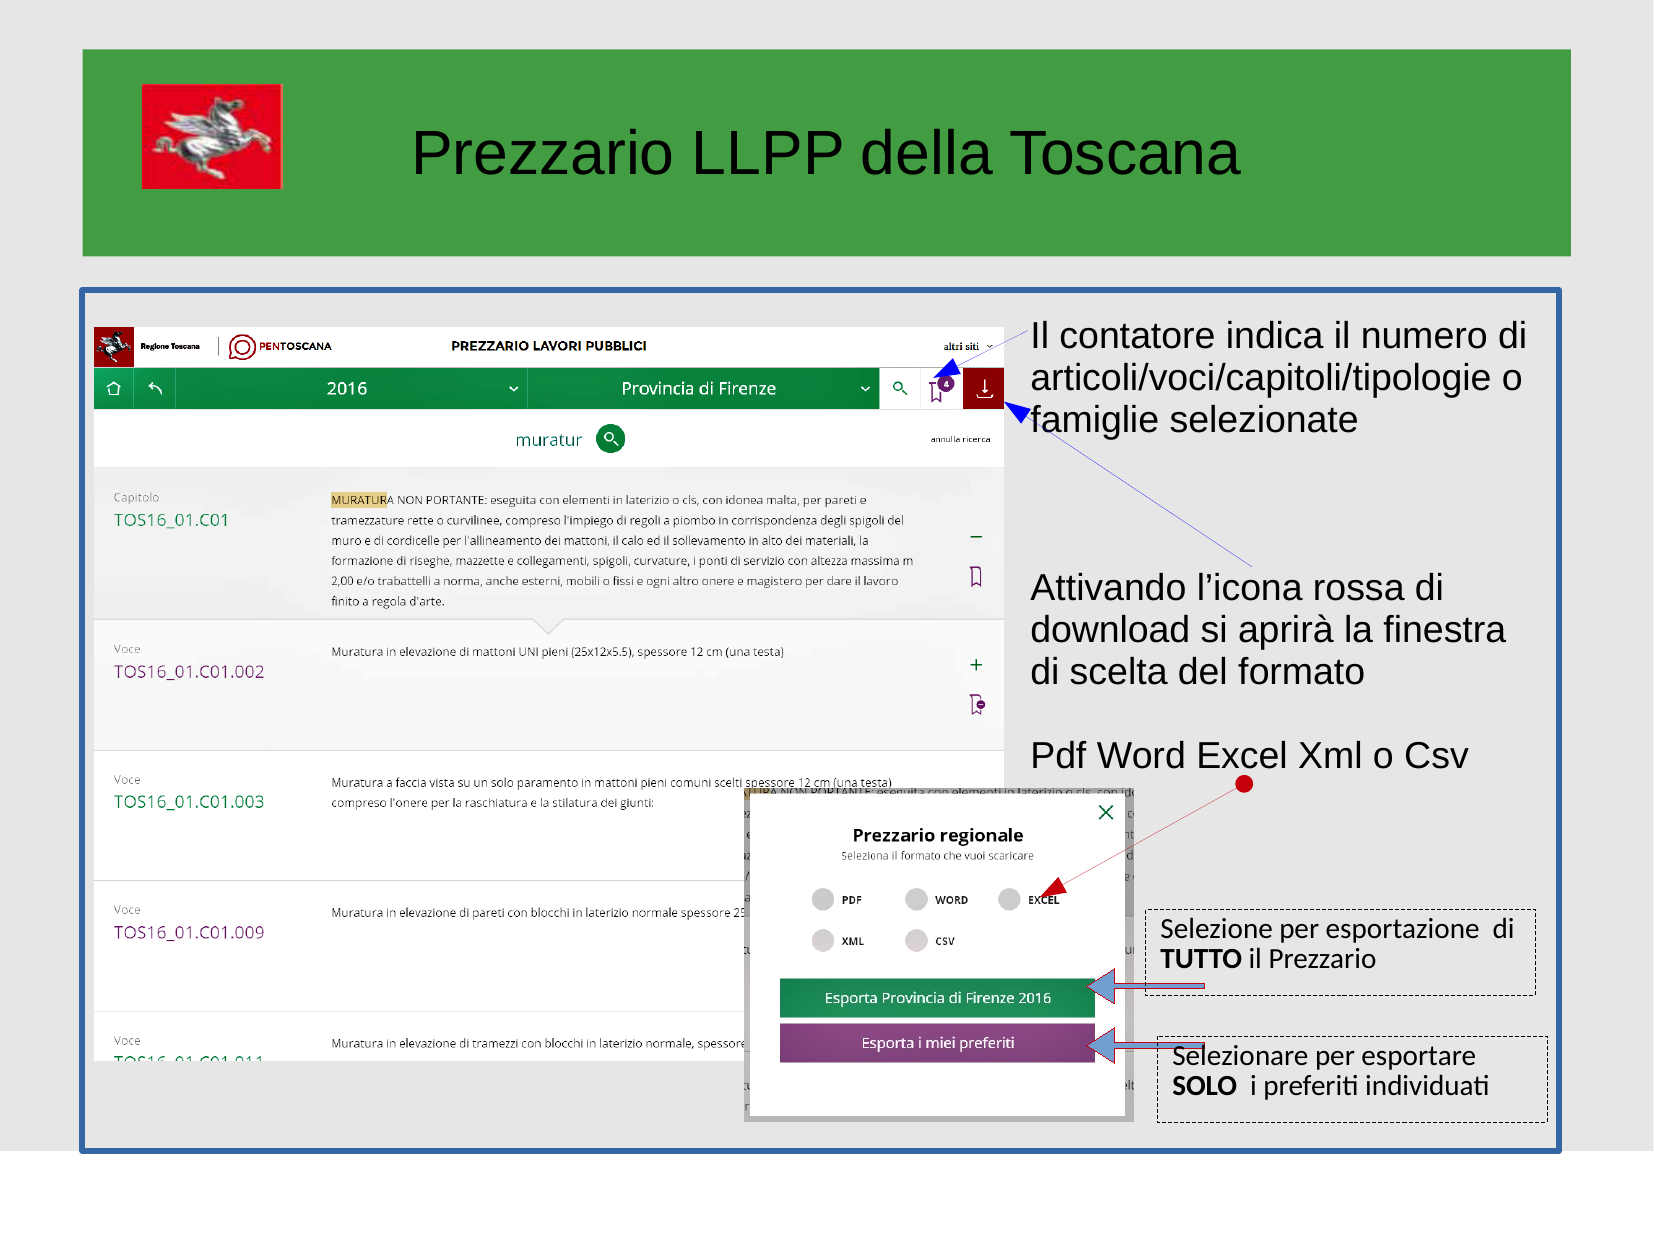

# Prezzario LLPP della Toscana
Il contatore indica il numero di articoli/voci/capitoli/tipologie o famiglie selezionate
Attivando l’icona rossa di download si aprirà la finestra di scelta del formato
Pdf Word Excel Xml o Csv
Selezione per esportazione di TUTTO il Prezzario
Selezionare per esportare SOLO i preferiti individuati